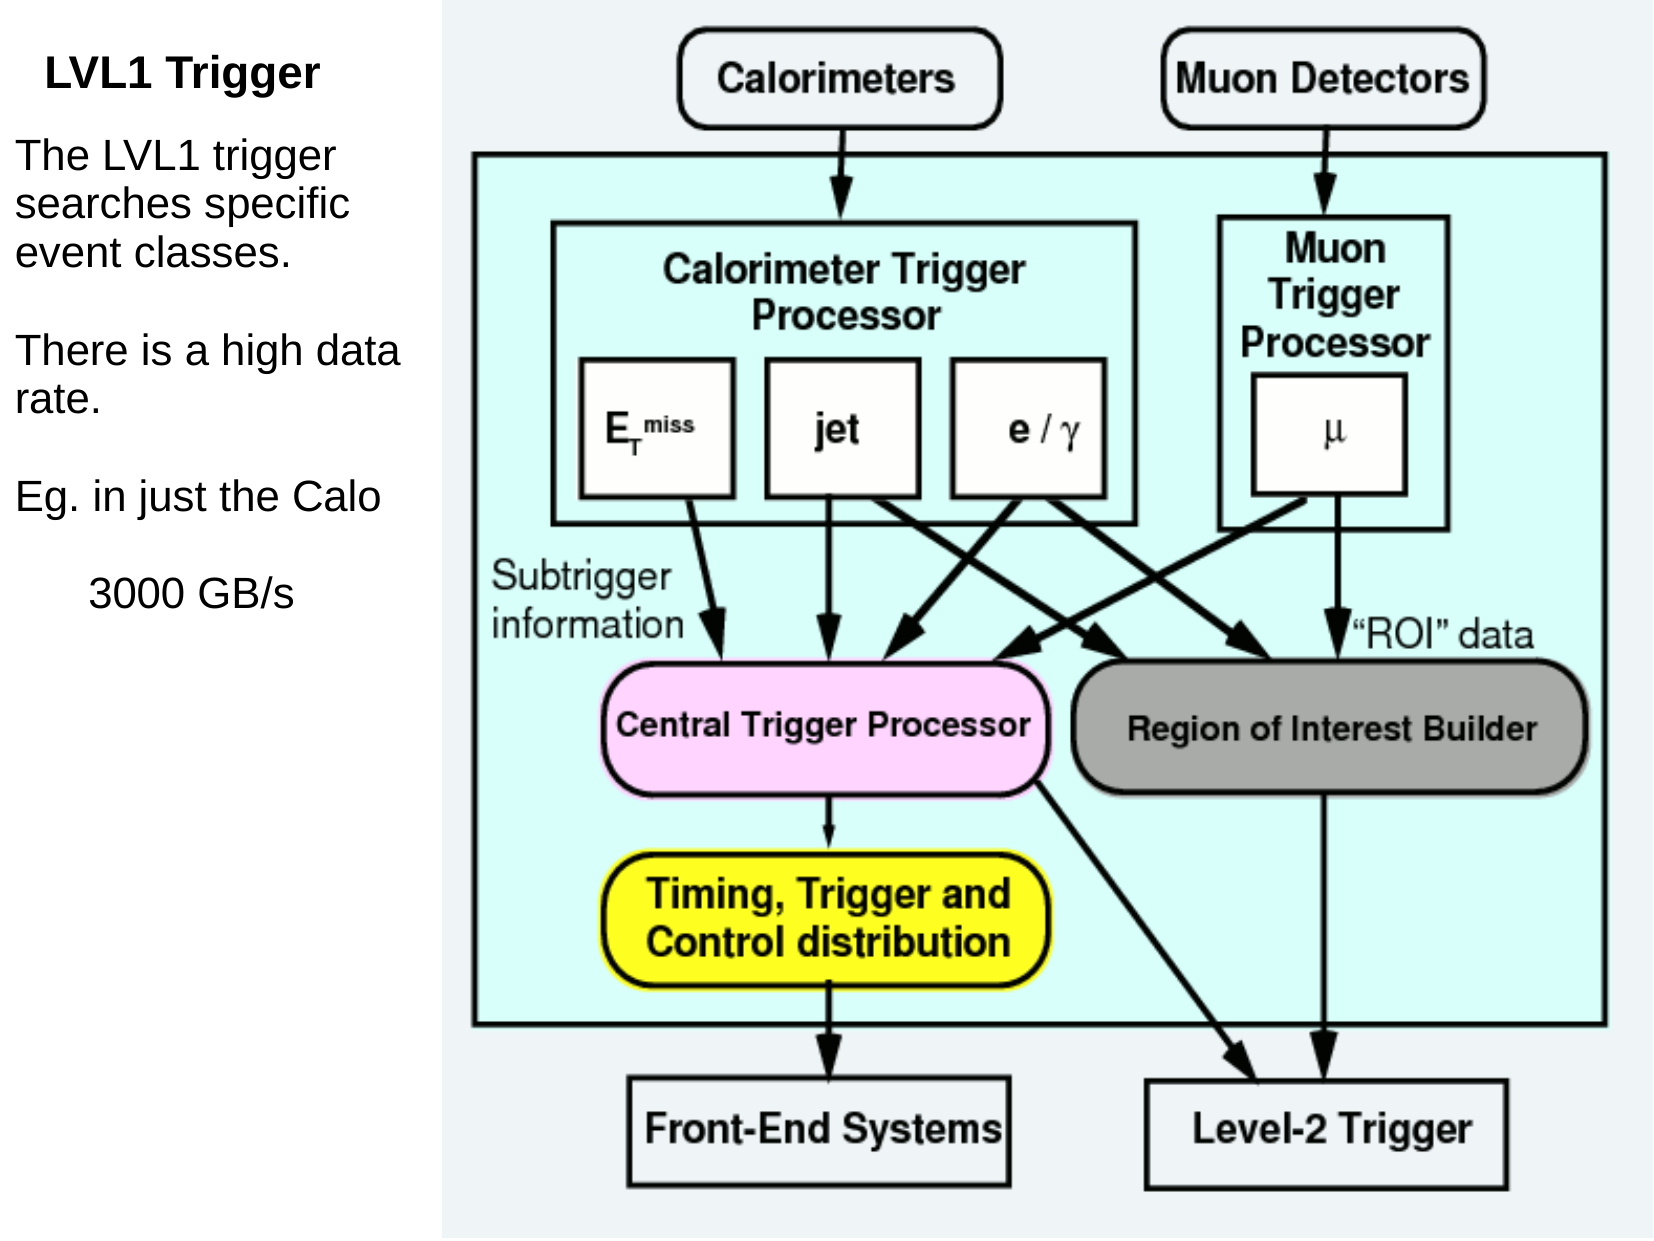

LVL1 Trigger
The LVL1 trigger searches specific
event classes.
There is a high data
rate.
Eg. in just the Calo
 3000 GB/s